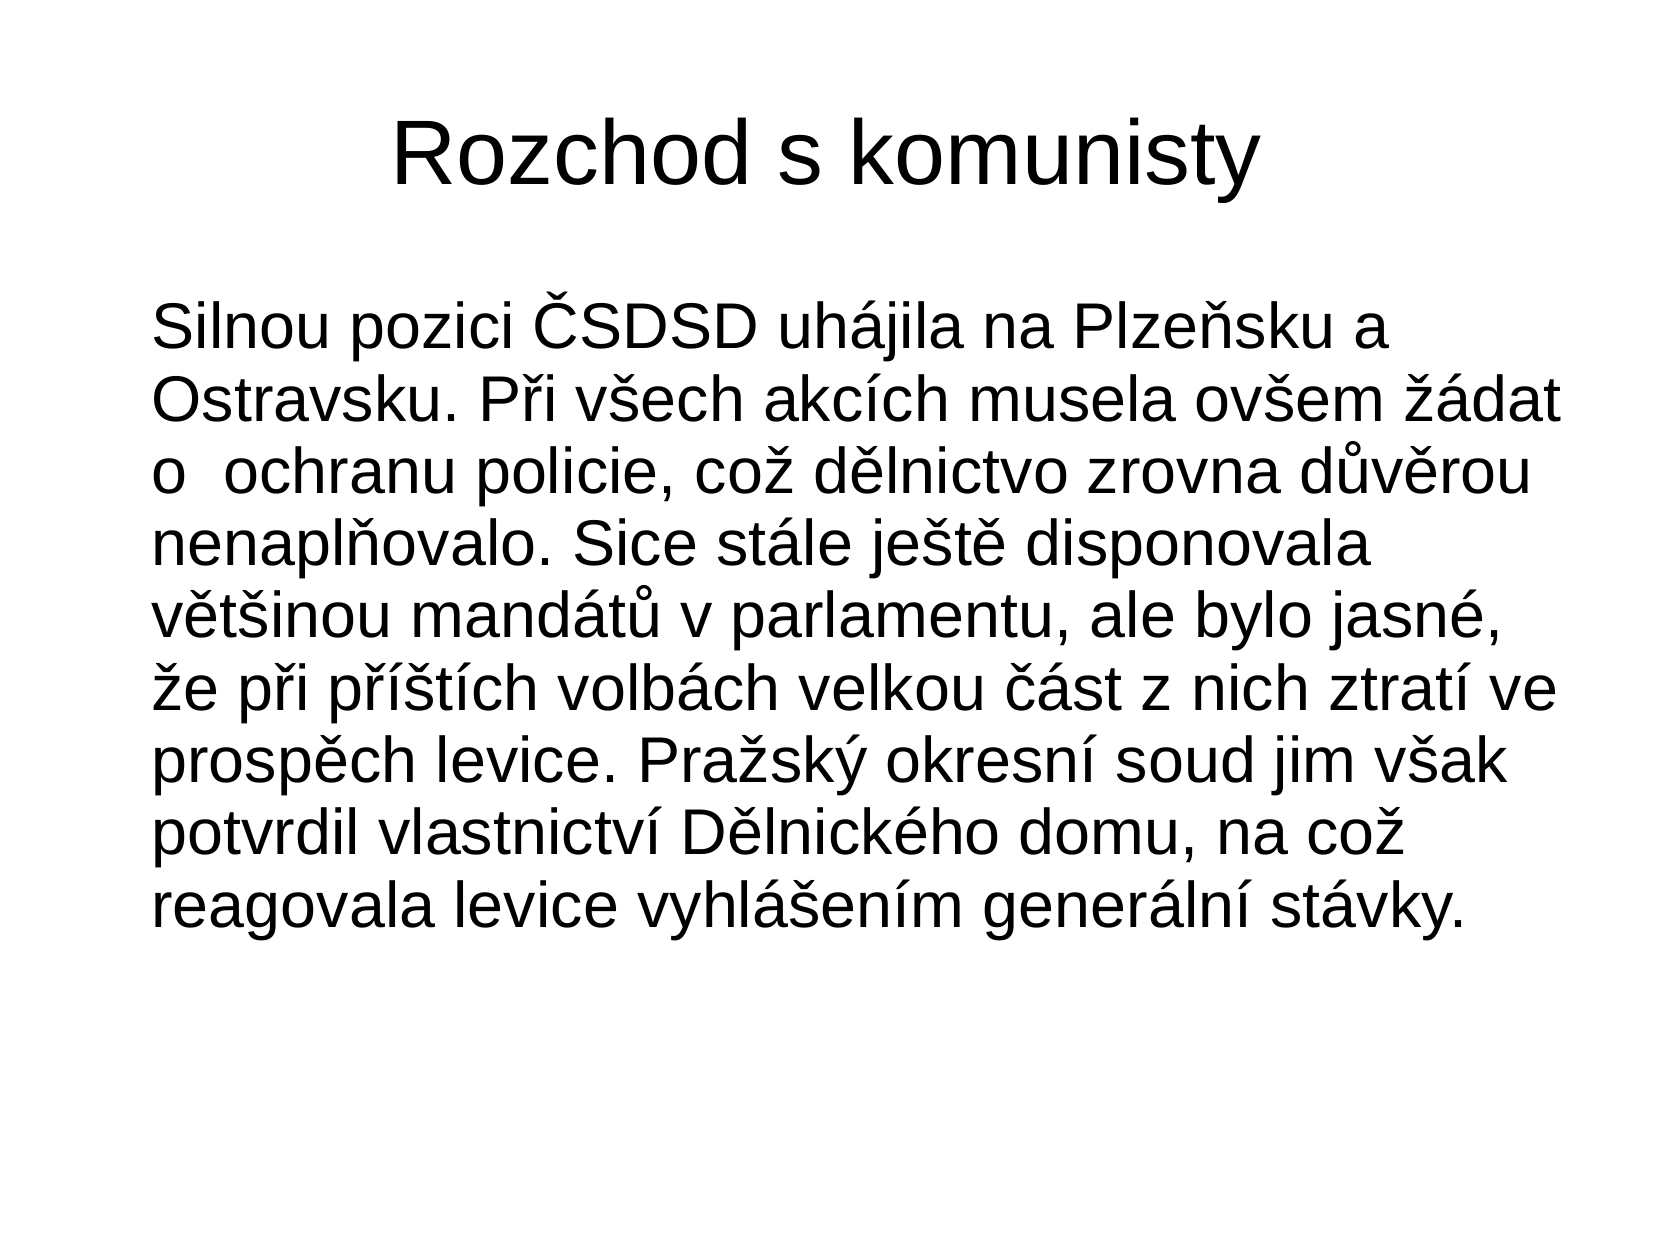

# Rozchod s komunisty
Silnou pozici ČSDSD uhájila na Plzeňsku a Ostravsku. Při všech akcích musela ovšem žádat o ochranu policie, což dělnictvo zrovna důvěrou nenaplňovalo. Sice stále ještě disponovala většinou mandátů v parlamentu, ale bylo jasné, že při příštích volbách velkou část z nich ztratí ve prospěch levice. Pražský okresní soud jim však potvrdil vlastnictví Dělnického domu, na což reagovala levice vyhlášením generální stávky.